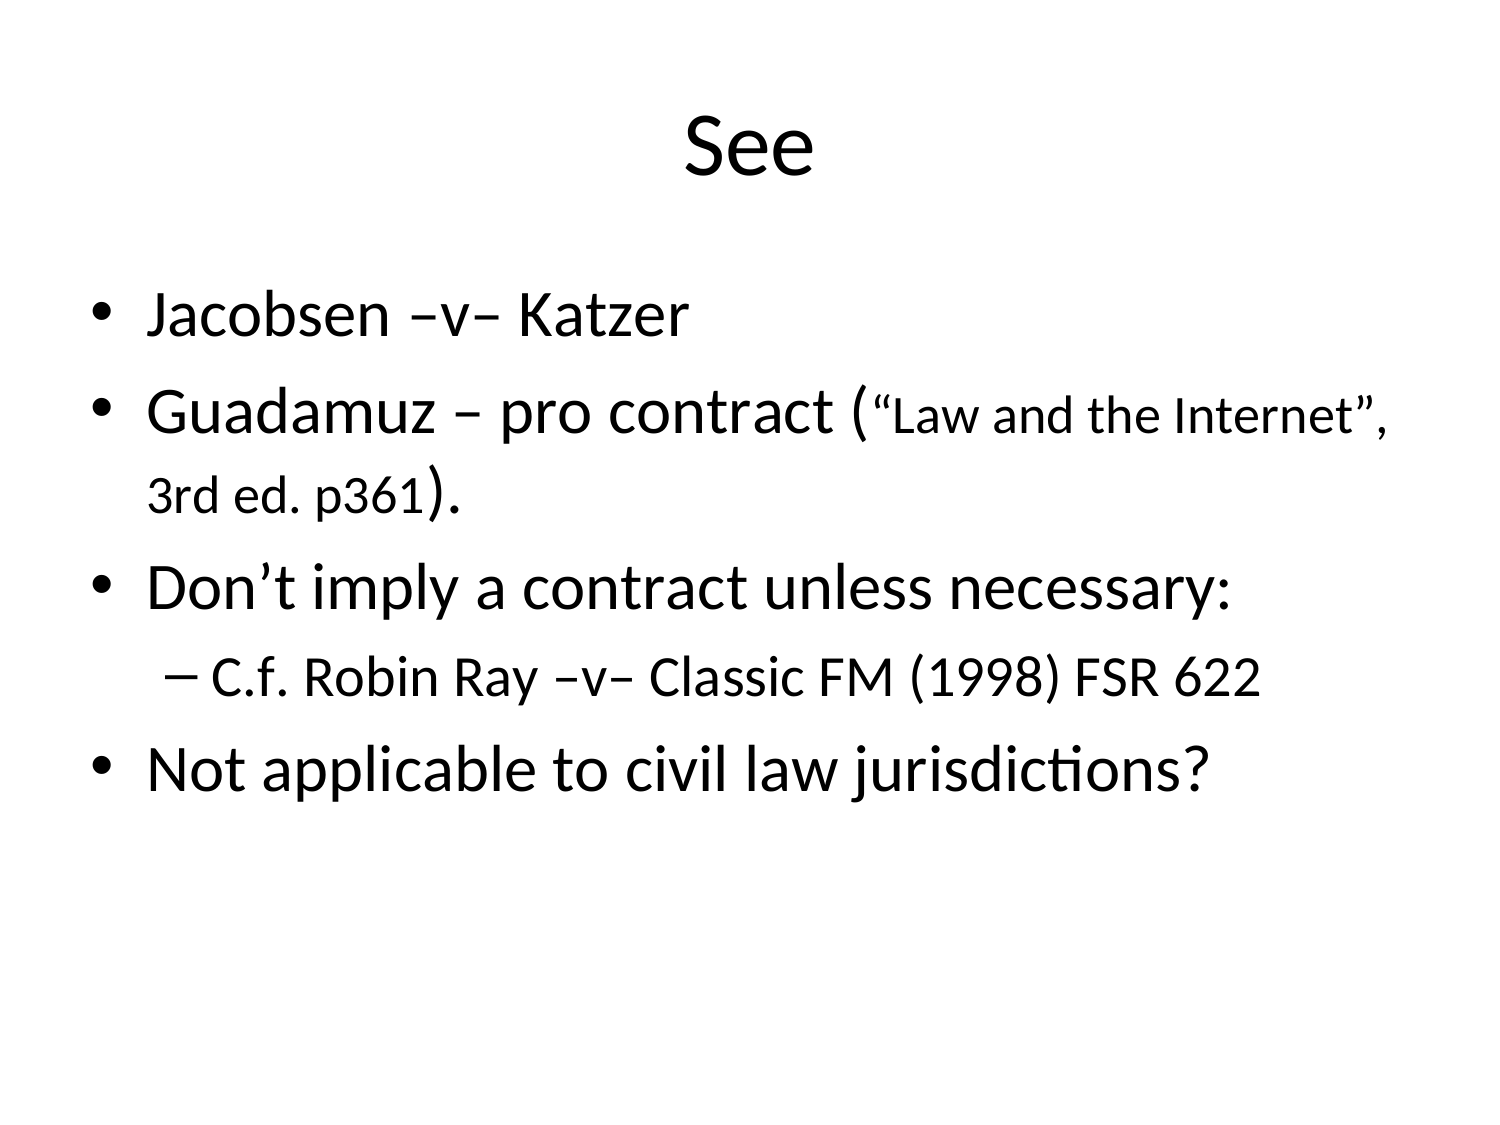

# See
Jacobsen –v– Katzer
Guadamuz – pro contract (“Law and the Internet”, 3rd ed. p361).
Don’t imply a contract unless necessary:
C.f. Robin Ray –v– Classic FM (1998) FSR 622
Not applicable to civil law jurisdictions?